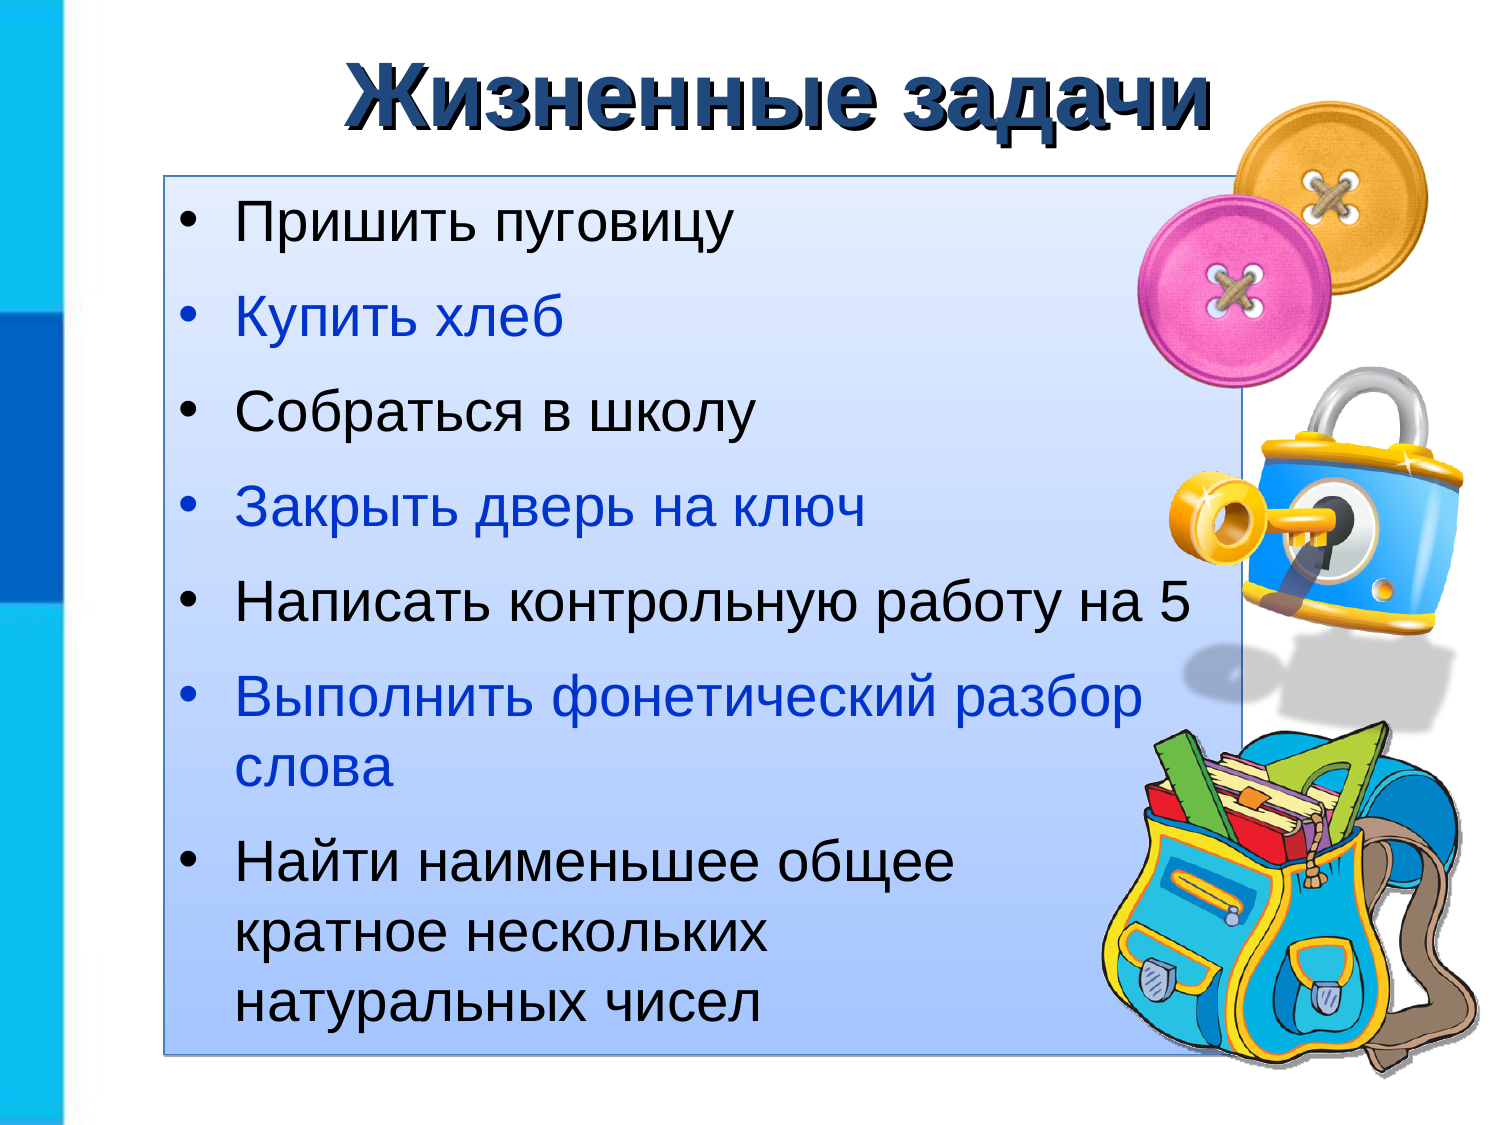

# Жизненные задачи
Пришить пуговицу
Купить хлеб
Собраться в школу
Закрыть дверь на ключ
Написать контрольную работу на 5
Выполнить фонетический разбор слова
Найти наименьшее общее
кратное нескольких
натуральных чисел